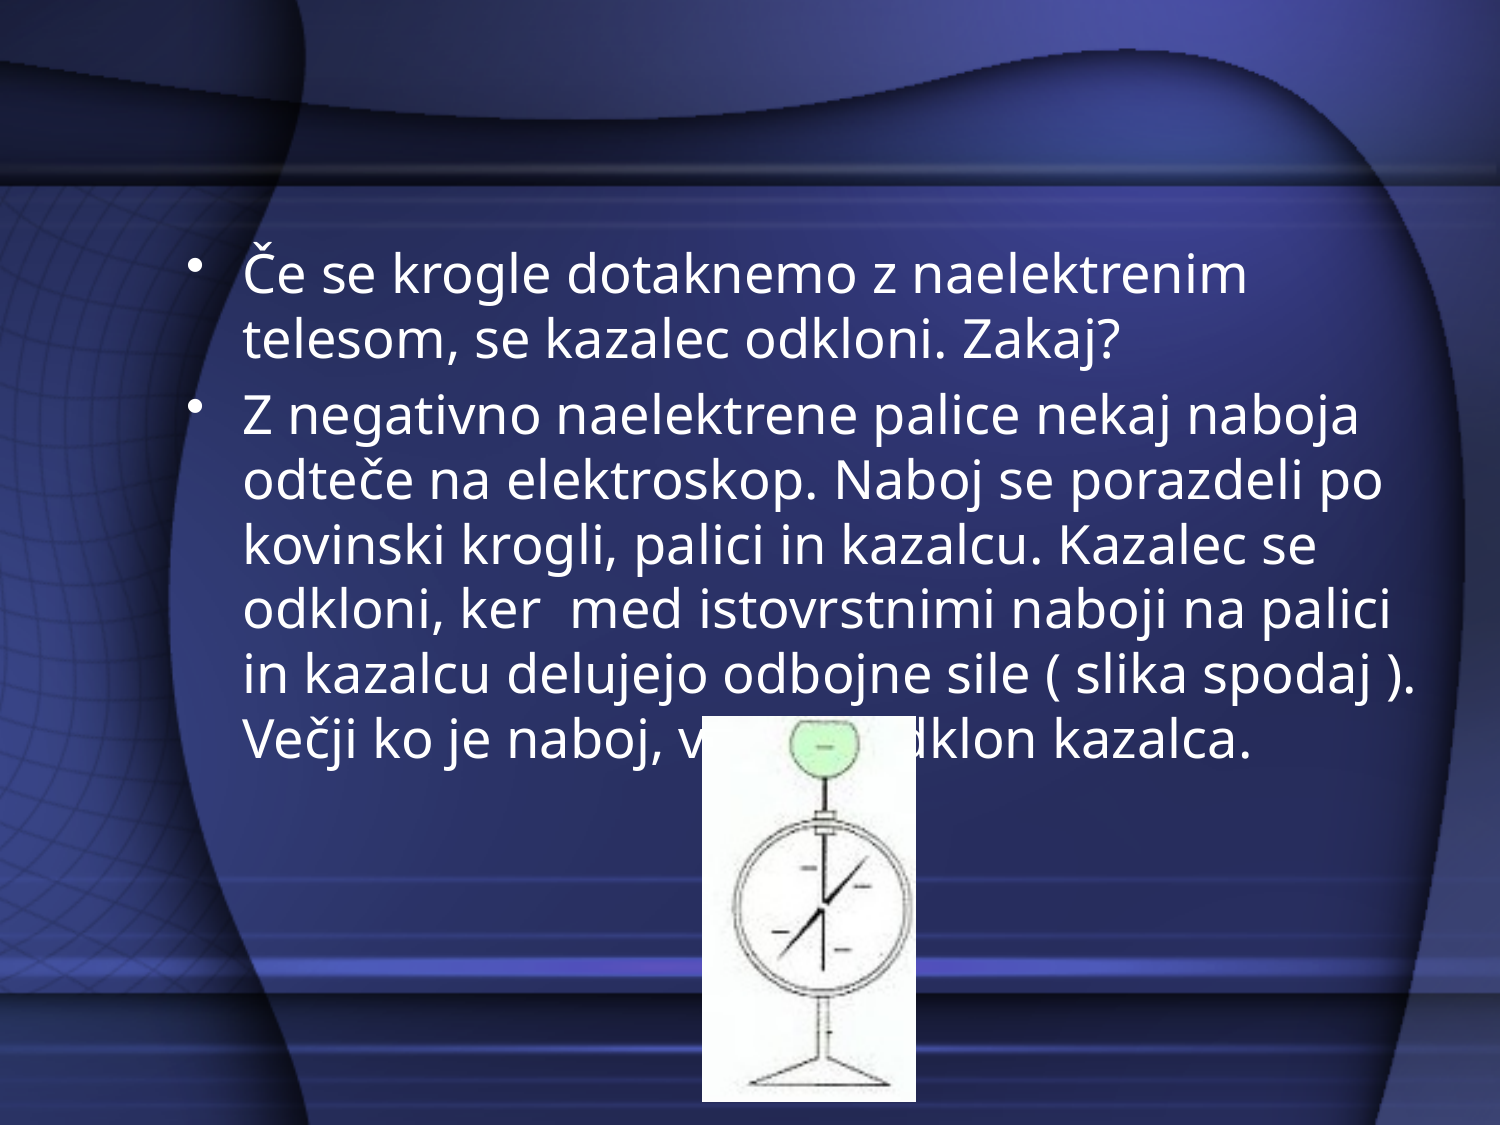

#
Če se krogle dotaknemo z naelektrenim telesom, se kazalec odkloni. Zakaj?
Z negativno naelektrene palice nekaj naboja odteče na elektroskop. Naboj se porazdeli po kovinski krogli, palici in kazalcu. Kazalec se odkloni, ker med istovrstnimi naboji na palici in kazalcu delujejo odbojne sile ( slika spodaj ). Večji ko je naboj, večji je odklon kazalca.